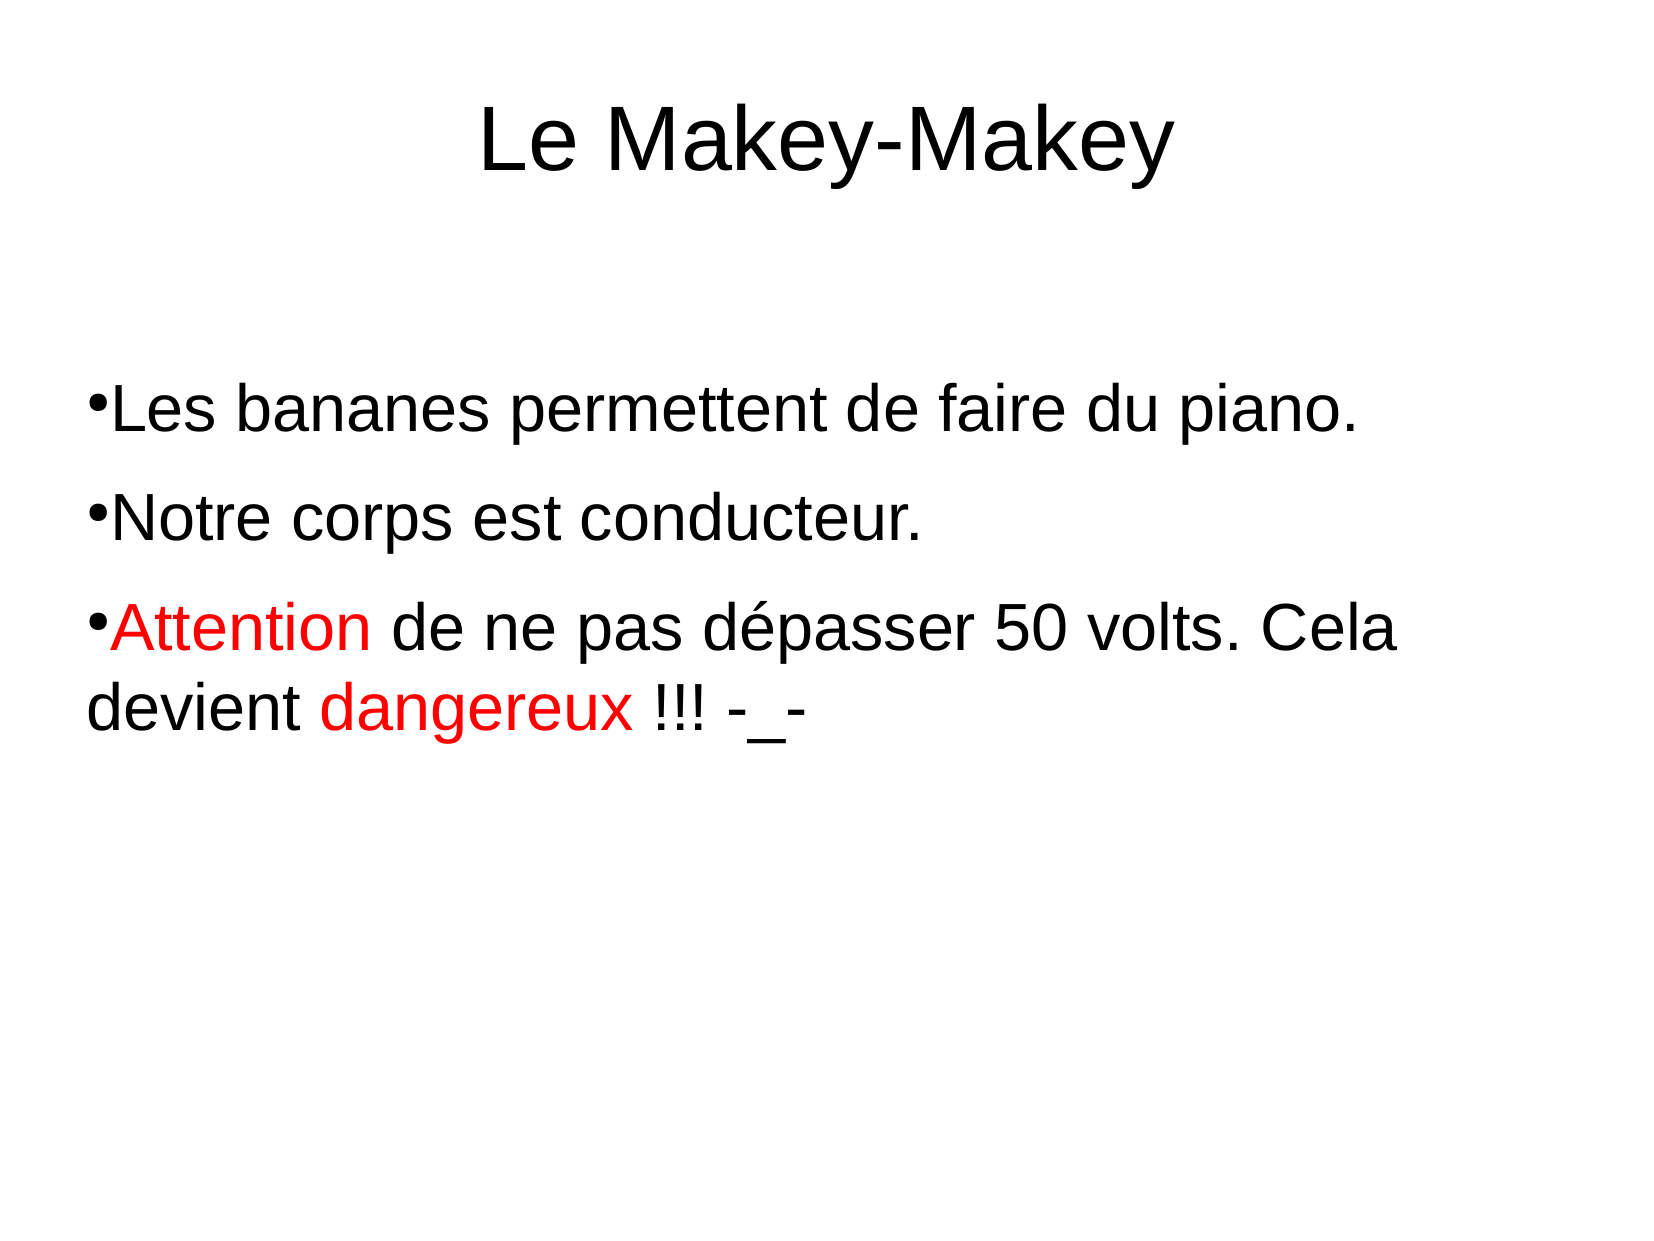

# Le Makey-Makey
Les bananes permettent de faire du piano.
Notre corps est conducteur.
Attention de ne pas dépasser 50 volts. Cela devient dangereux !!! -_-